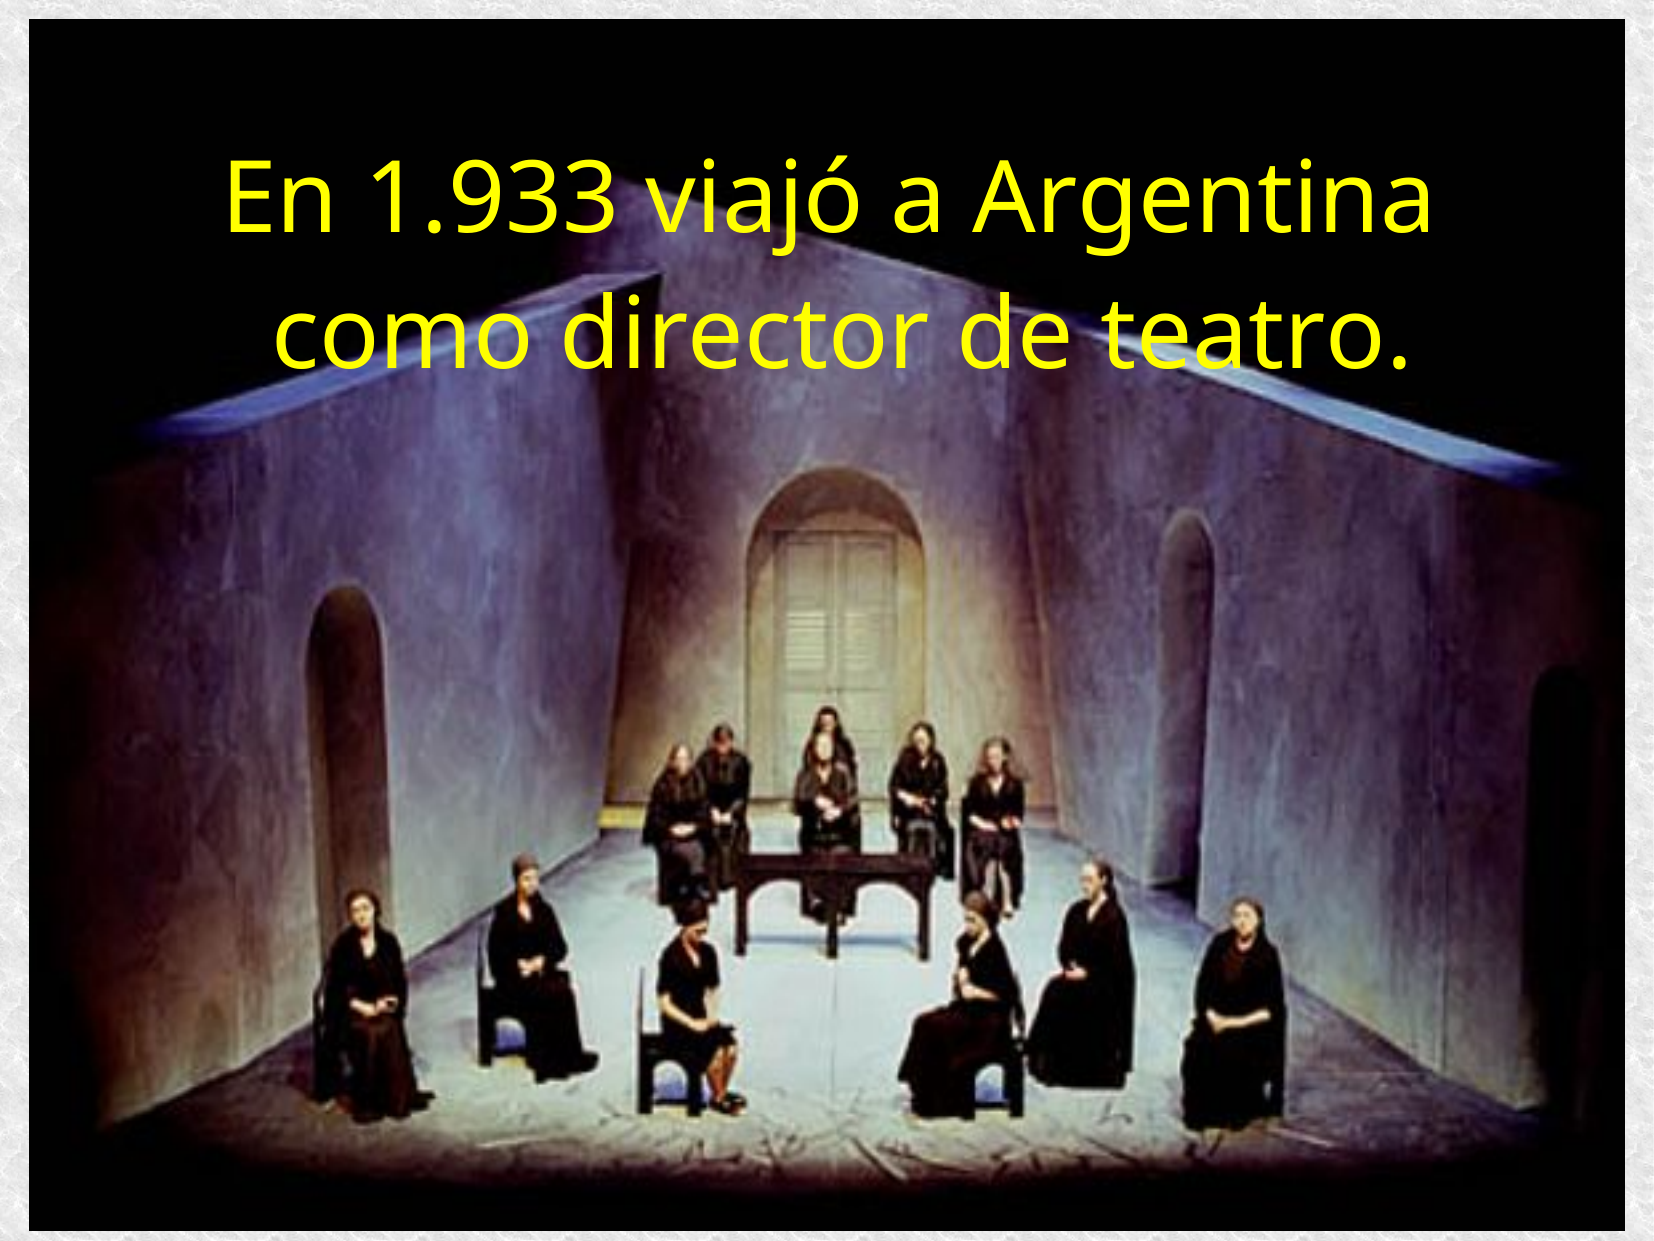

En 1.933 viajó a Argentina
como director de teatro.